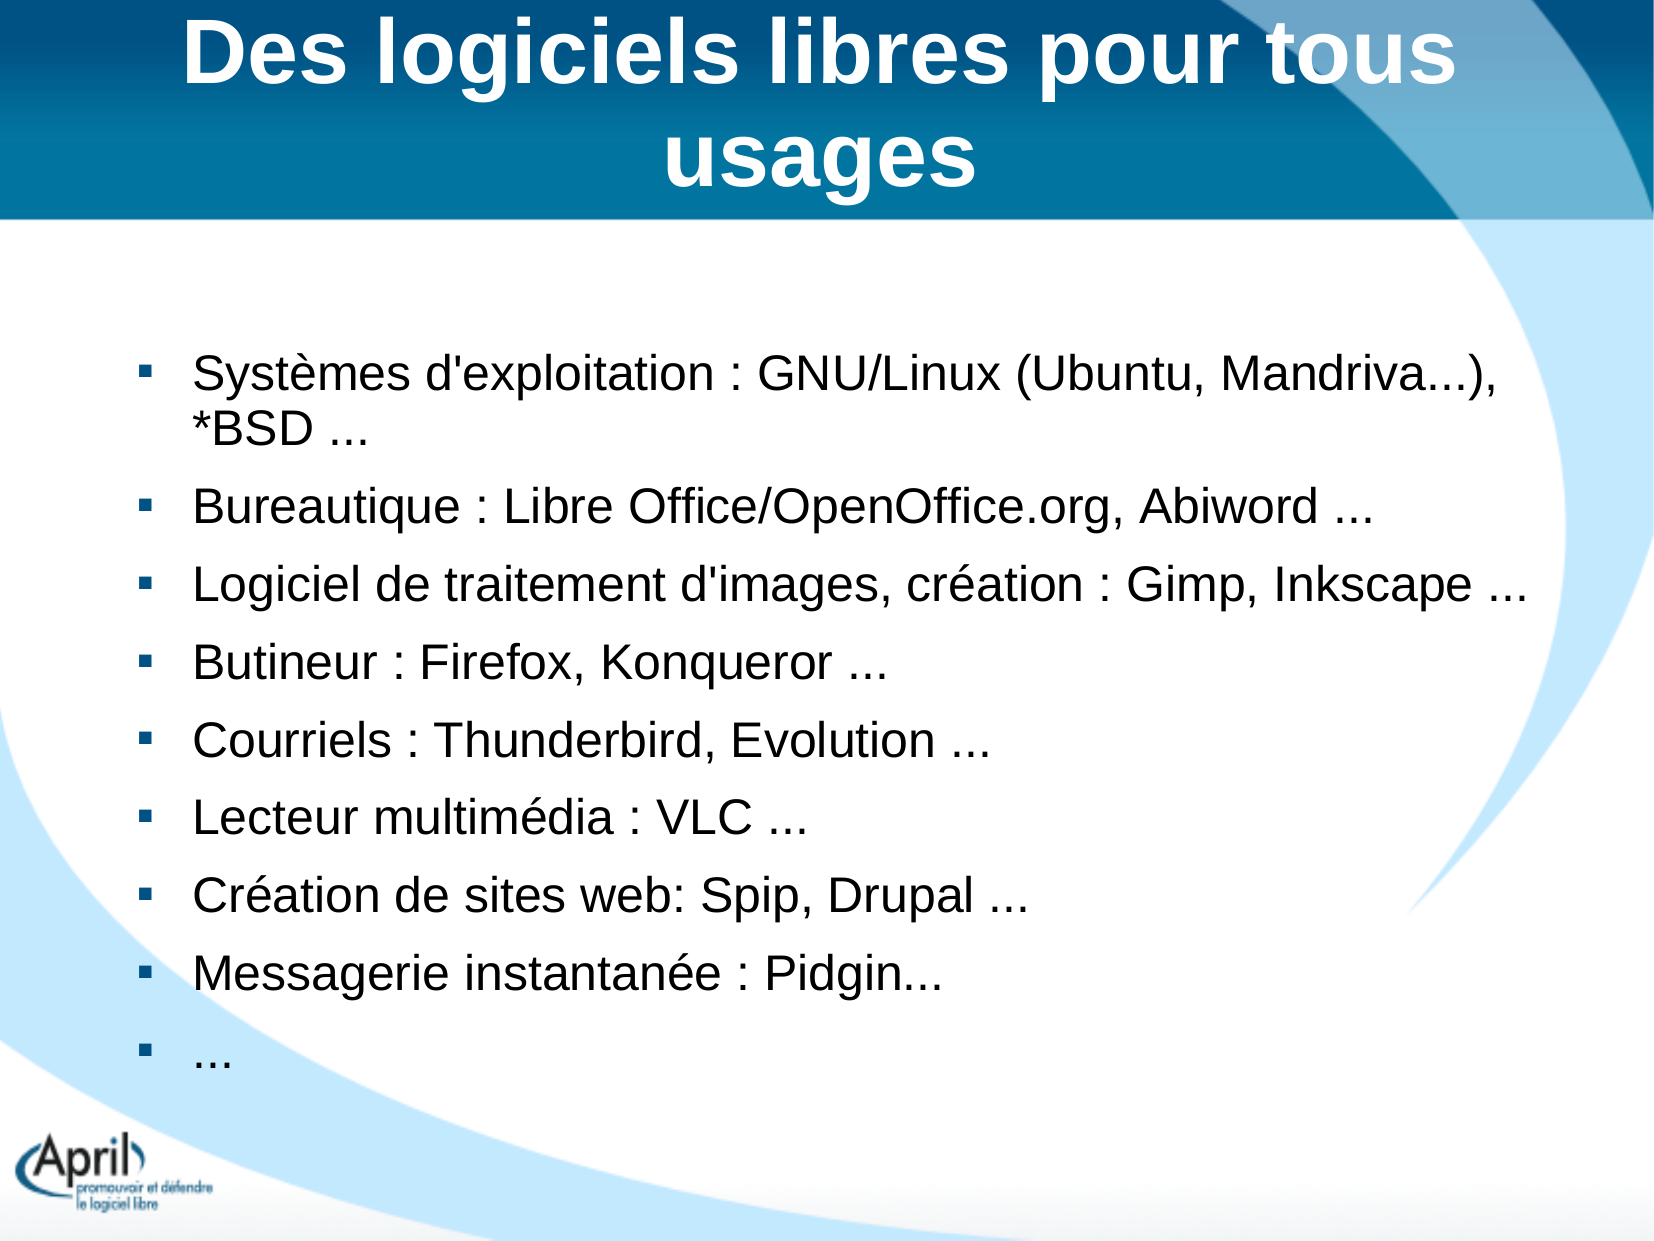

# Des logiciels libres pour tous usages
Systèmes d'exploitation : GNU/Linux (Ubuntu, Mandriva...), *BSD ...
Bureautique : Libre Office/OpenOffice.org, Abiword ...
Logiciel de traitement d'images, création : Gimp, Inkscape ...
Butineur : Firefox, Konqueror ...
Courriels : Thunderbird, Evolution ...
Lecteur multimédia : VLC ...
Création de sites web: Spip, Drupal ...
Messagerie instantanée : Pidgin...
...